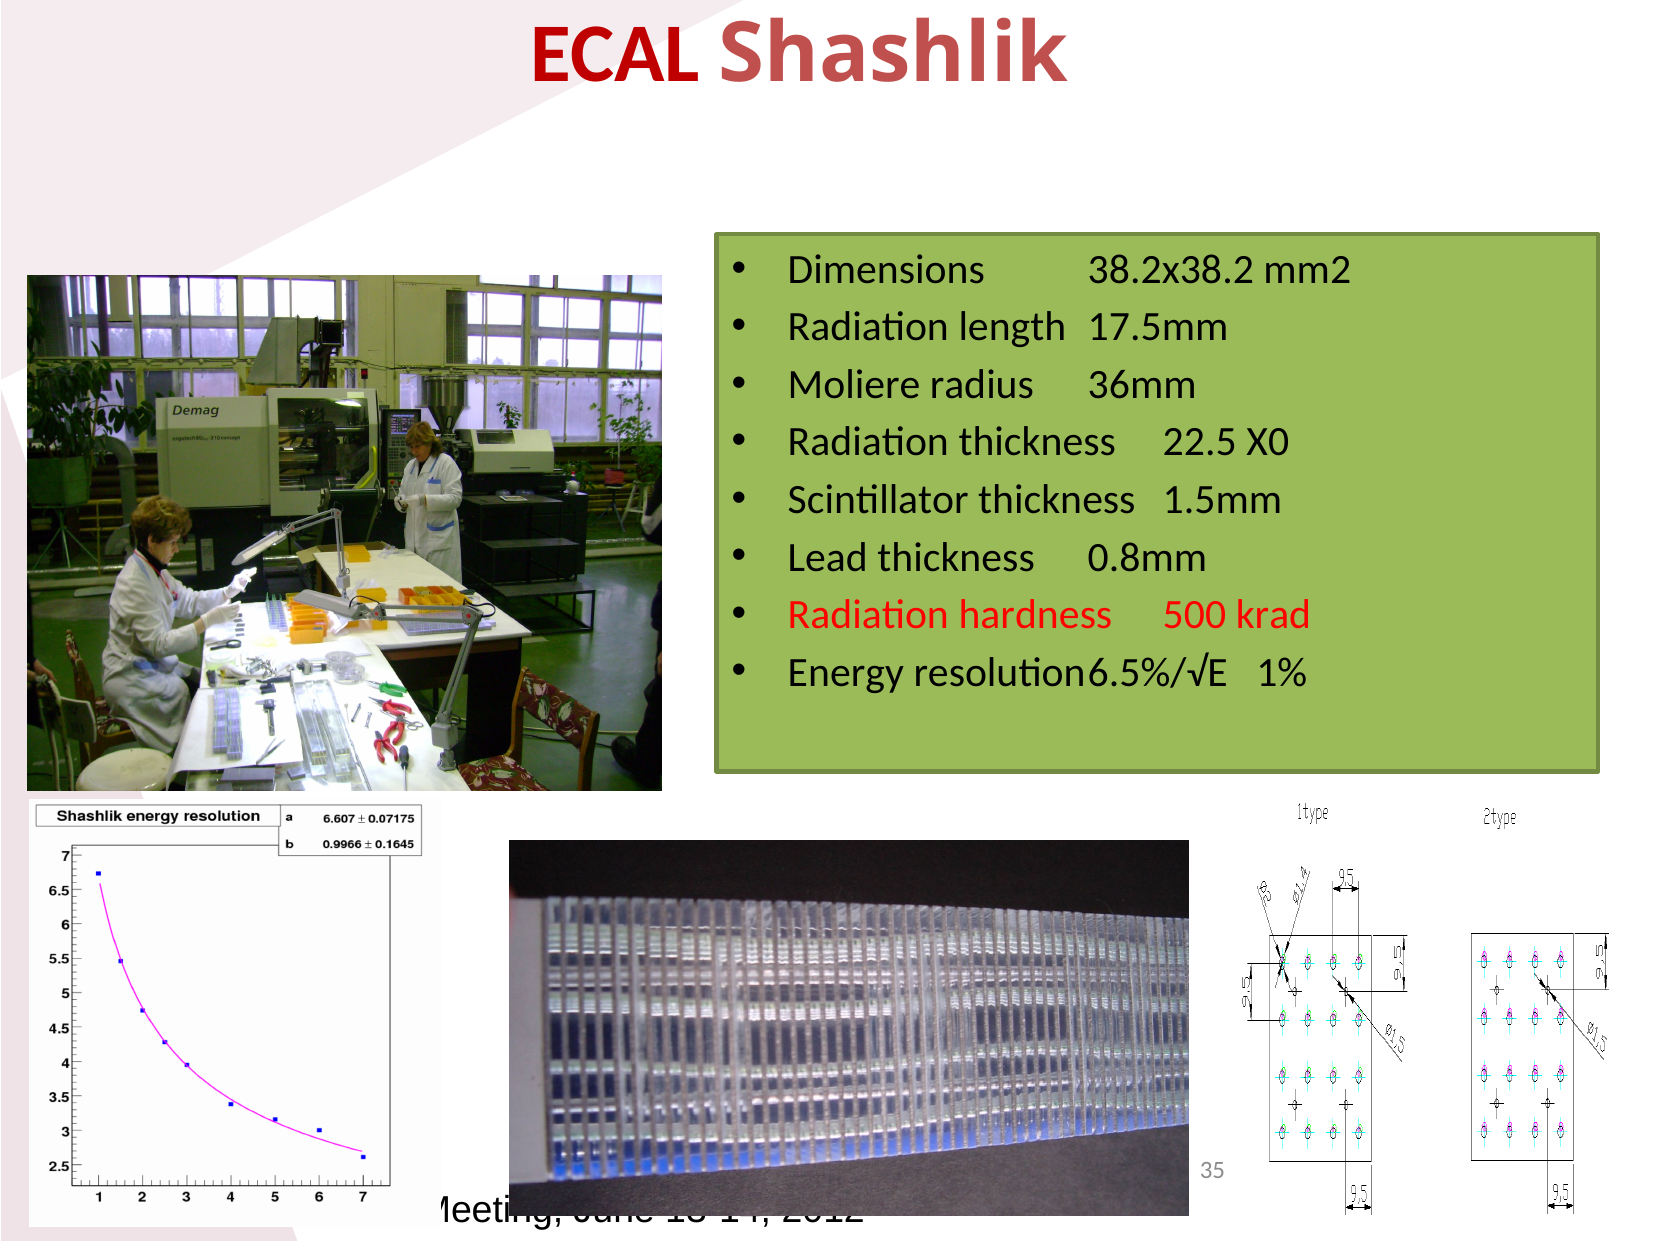

# ECAL Shashlik
Dimensions		38.2x38.2 mm2
Radiation length	17.5mm
Moliere radius 	36mm
Radiation thickness 	22.5 X0
Scintillator thickness	1.5mm
Lead thickness	0.8mm
Radiation hardness 	500 krad
Energy resolution	6.5%/√E 1%
35